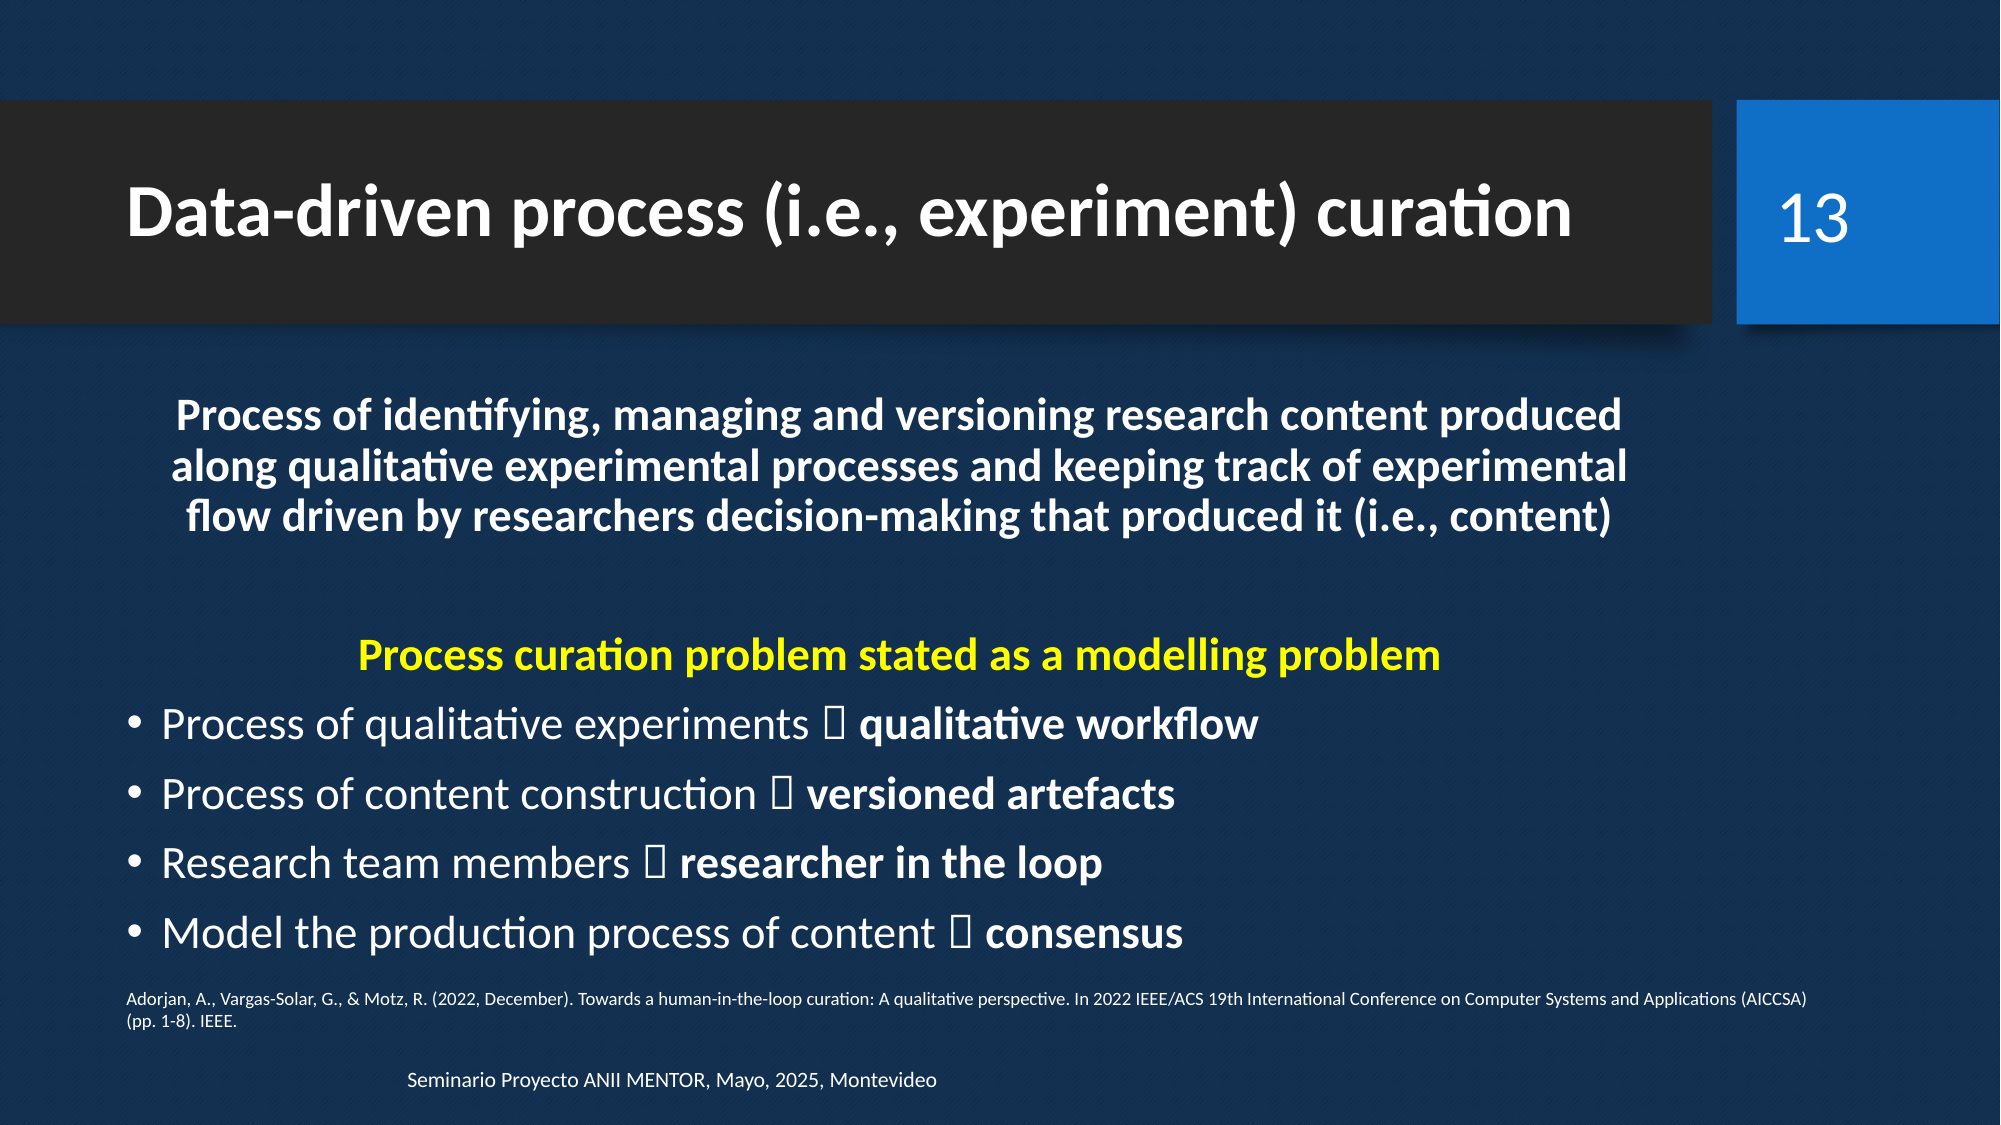

# Data-driven process (i.e., experiment) curation
Process of identifying, managing and versioning research content produced along qualitative experimental processes and keeping track of experimental flow driven by researchers decision-making that produced it (i.e., content)
Process curation problem stated as a modelling problem
Process of qualitative experiments  qualitative workflow
Process of content construction  versioned artefacts
Research team members  researcher in the loop
Model the production process of content  consensus
Adorjan, A., Vargas-Solar, G., & Motz, R. (2022, December). Towards a human-in-the-loop curation: A qualitative perspective. In 2022 IEEE/ACS 19th International Conference on Computer Systems and Applications (AICCSA) (pp. 1-8). IEEE.
Seminario Proyecto ANII MENTOR, Mayo, 2025, Montevideo